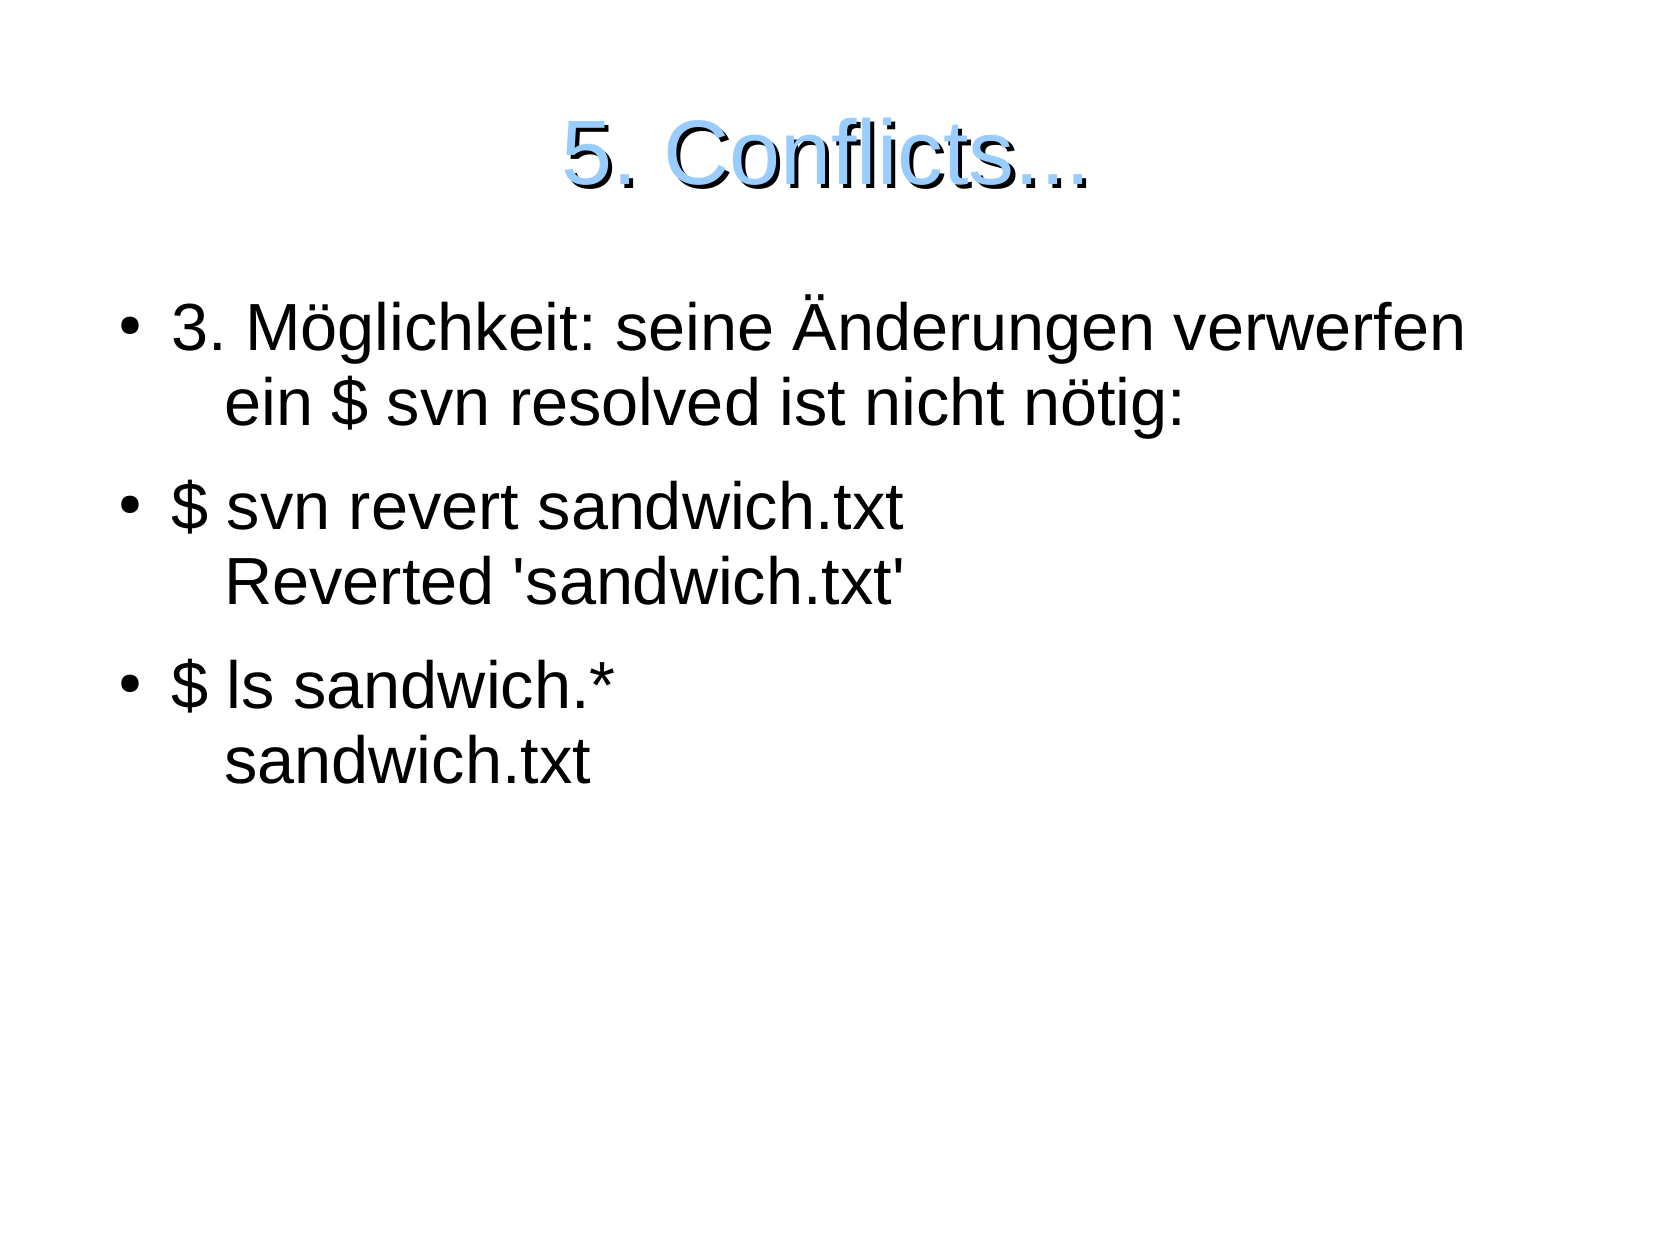

# 5. Conflicts...
3. Möglichkeit: seine Änderungen verwerfen ein $ svn resolved ist nicht nötig:
$ svn revert sandwich.txt
Reverted 'sandwich.txt'
$ ls sandwich.*
sandwich.txt